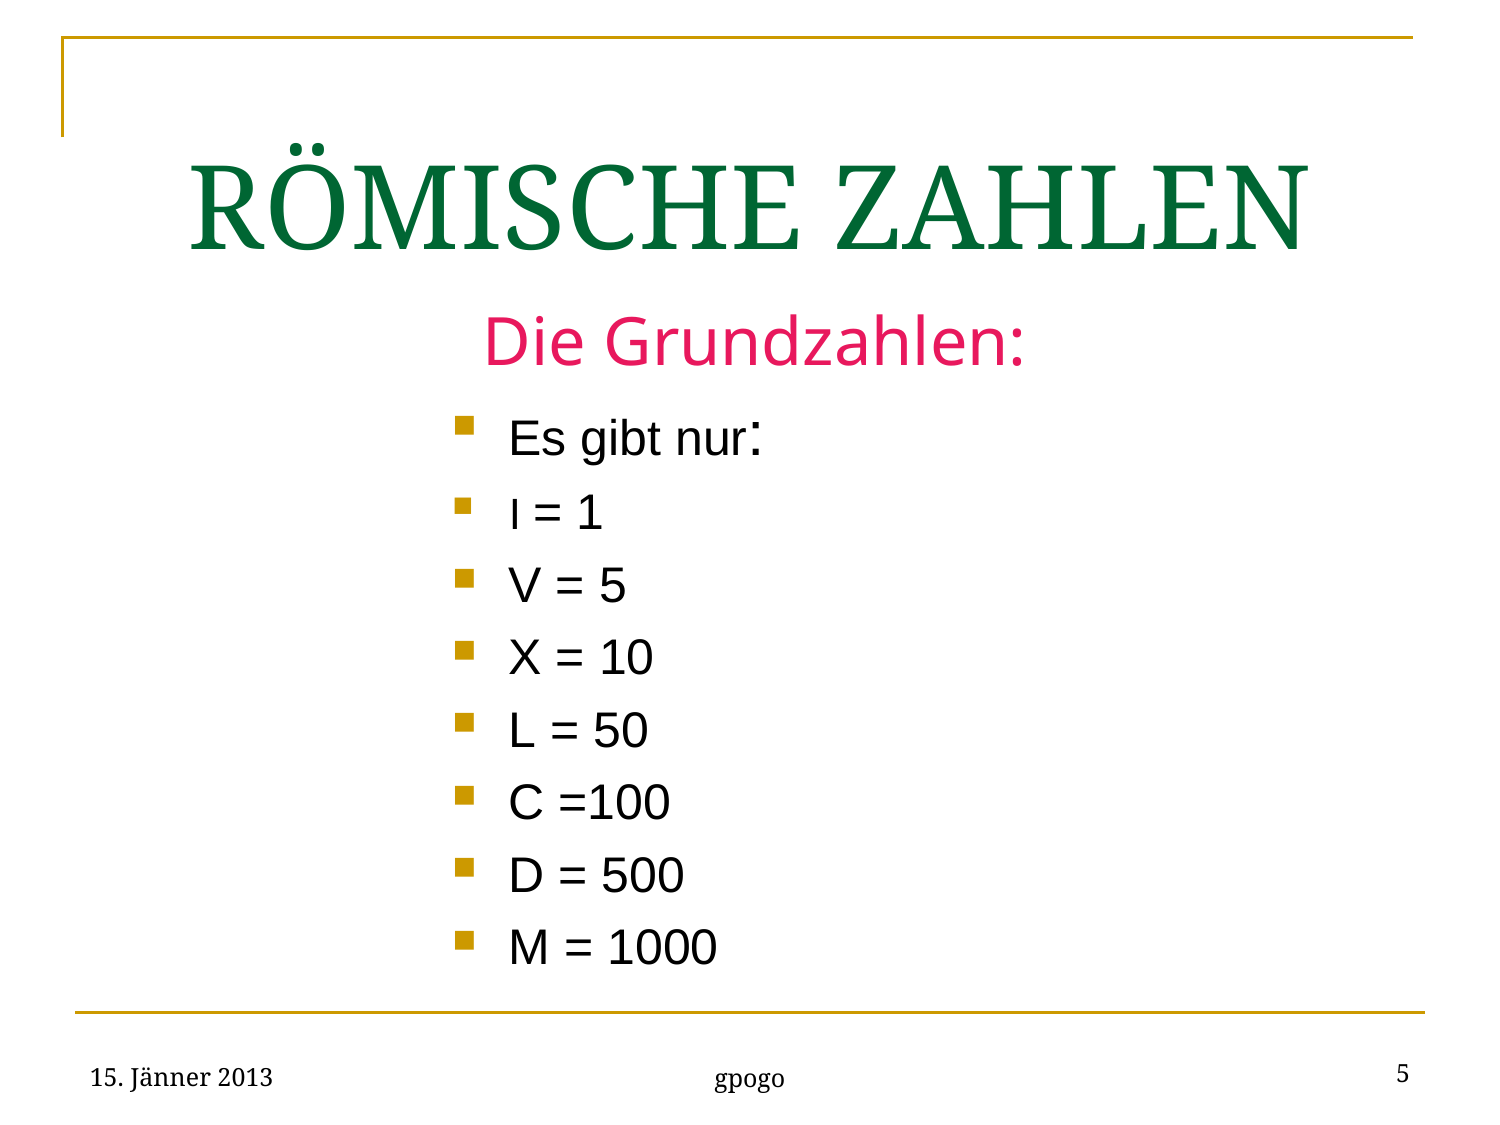

RÖMISCHE ZAHLEN
Die Grundzahlen:
# Es gibt nur:
I = 1
V = 5
X = 10
L = 50
C =100
D = 500
M = 1000
15. Jänner 2013
gpogo